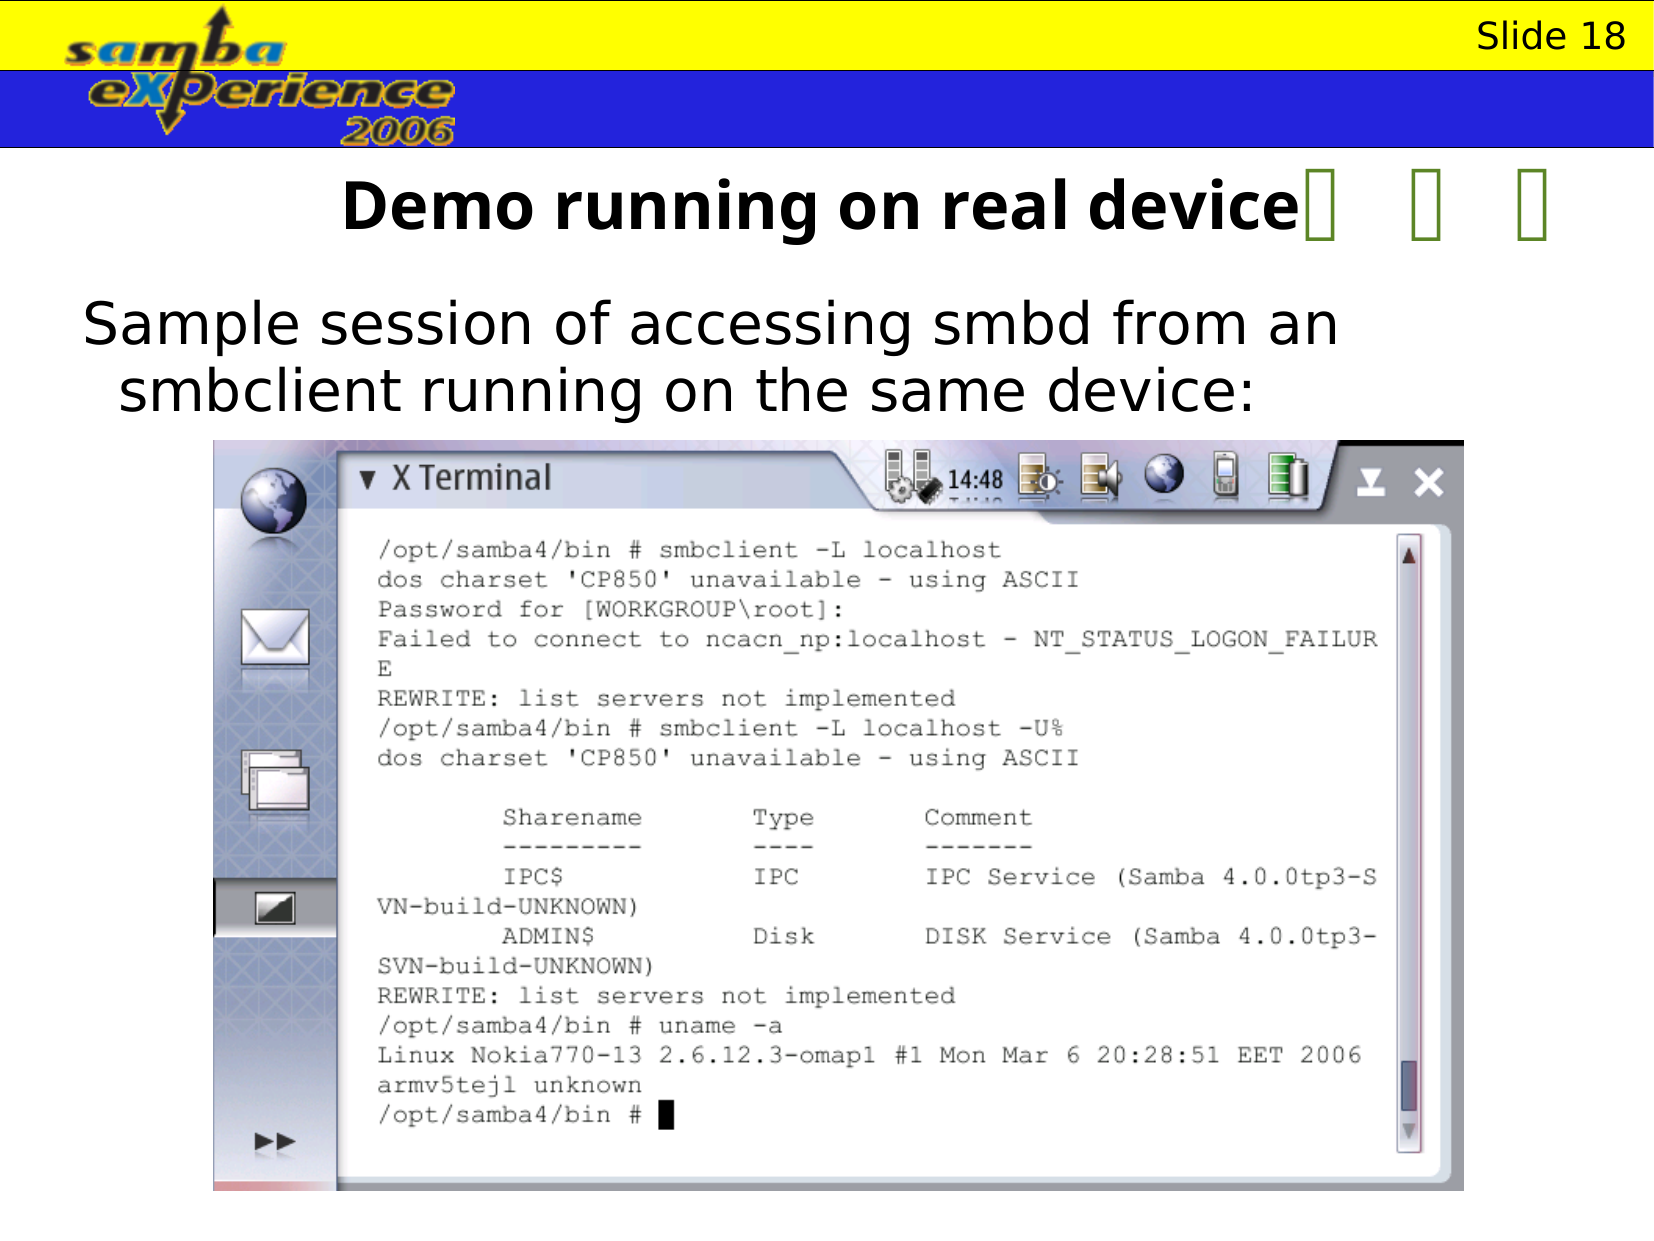

# Demo running on real device



Sample session of accessing smbd from an smbclient running on the same device: